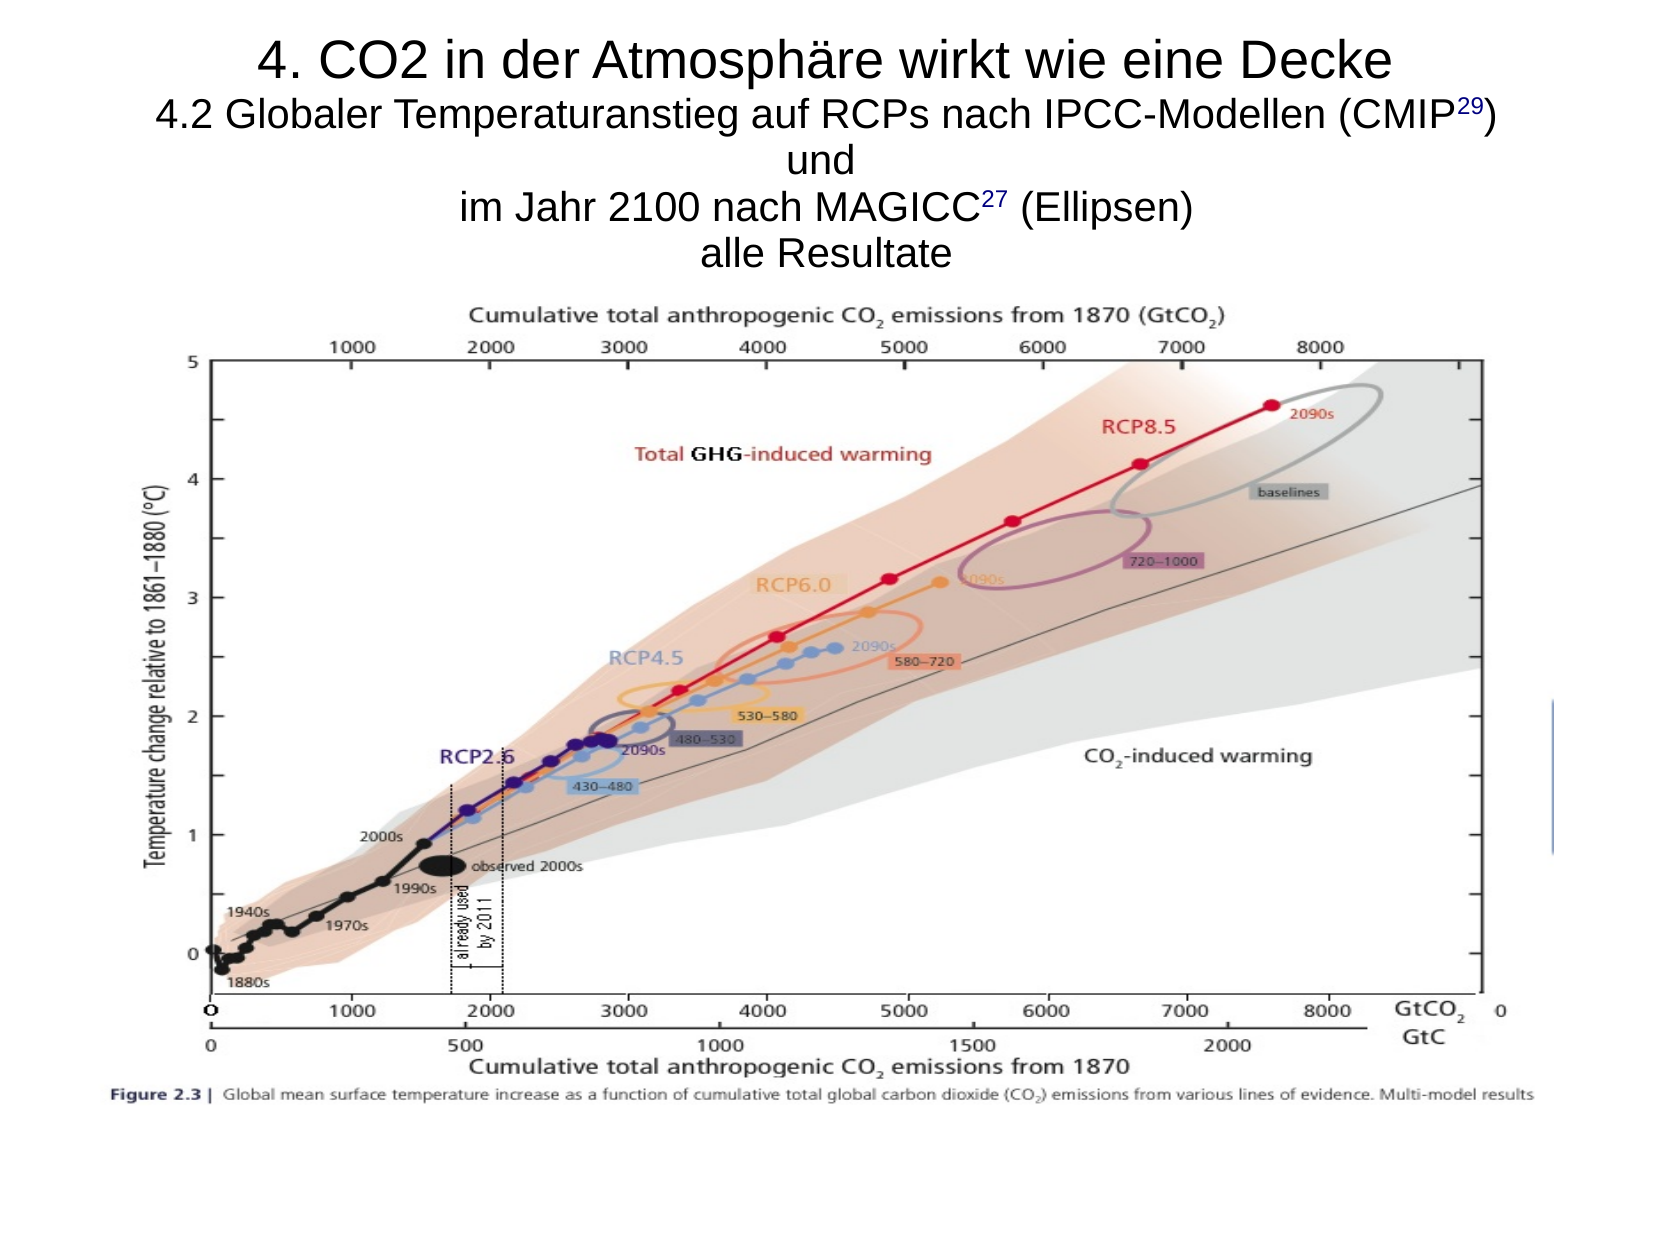

# 4. CO2 in der Atmosphäre wirkt wie eine Decke 4.2 Globaler Temperaturanstieg auf RCPs nach IPCC-Modellen (CMIP29) und im Jahr 2100 nach MAGICC27 (Ellipsen) alle Resultate